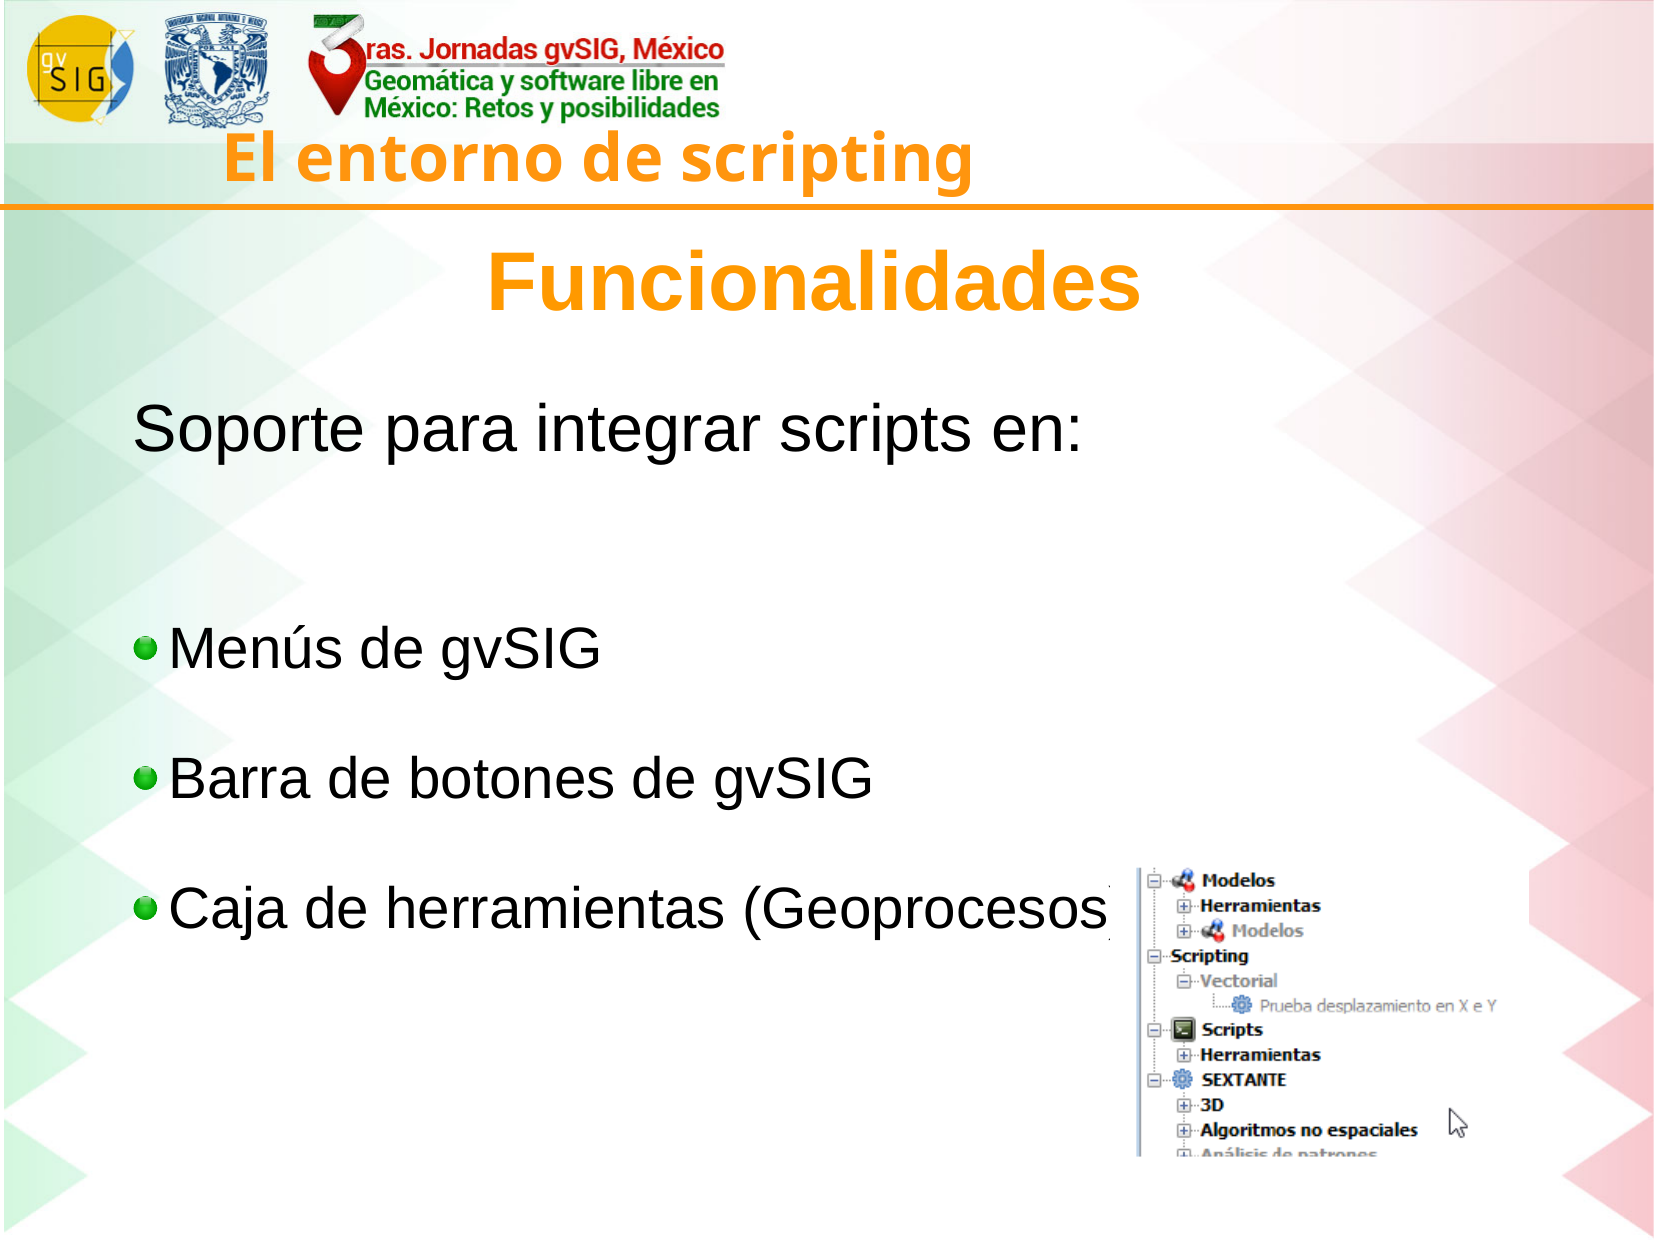

# El entorno de scripting
Funcionalidades
Soporte para integrar scripts en:
Menús de gvSIG
Barra de botones de gvSIG
Caja de herramientas (Geoprocesos)